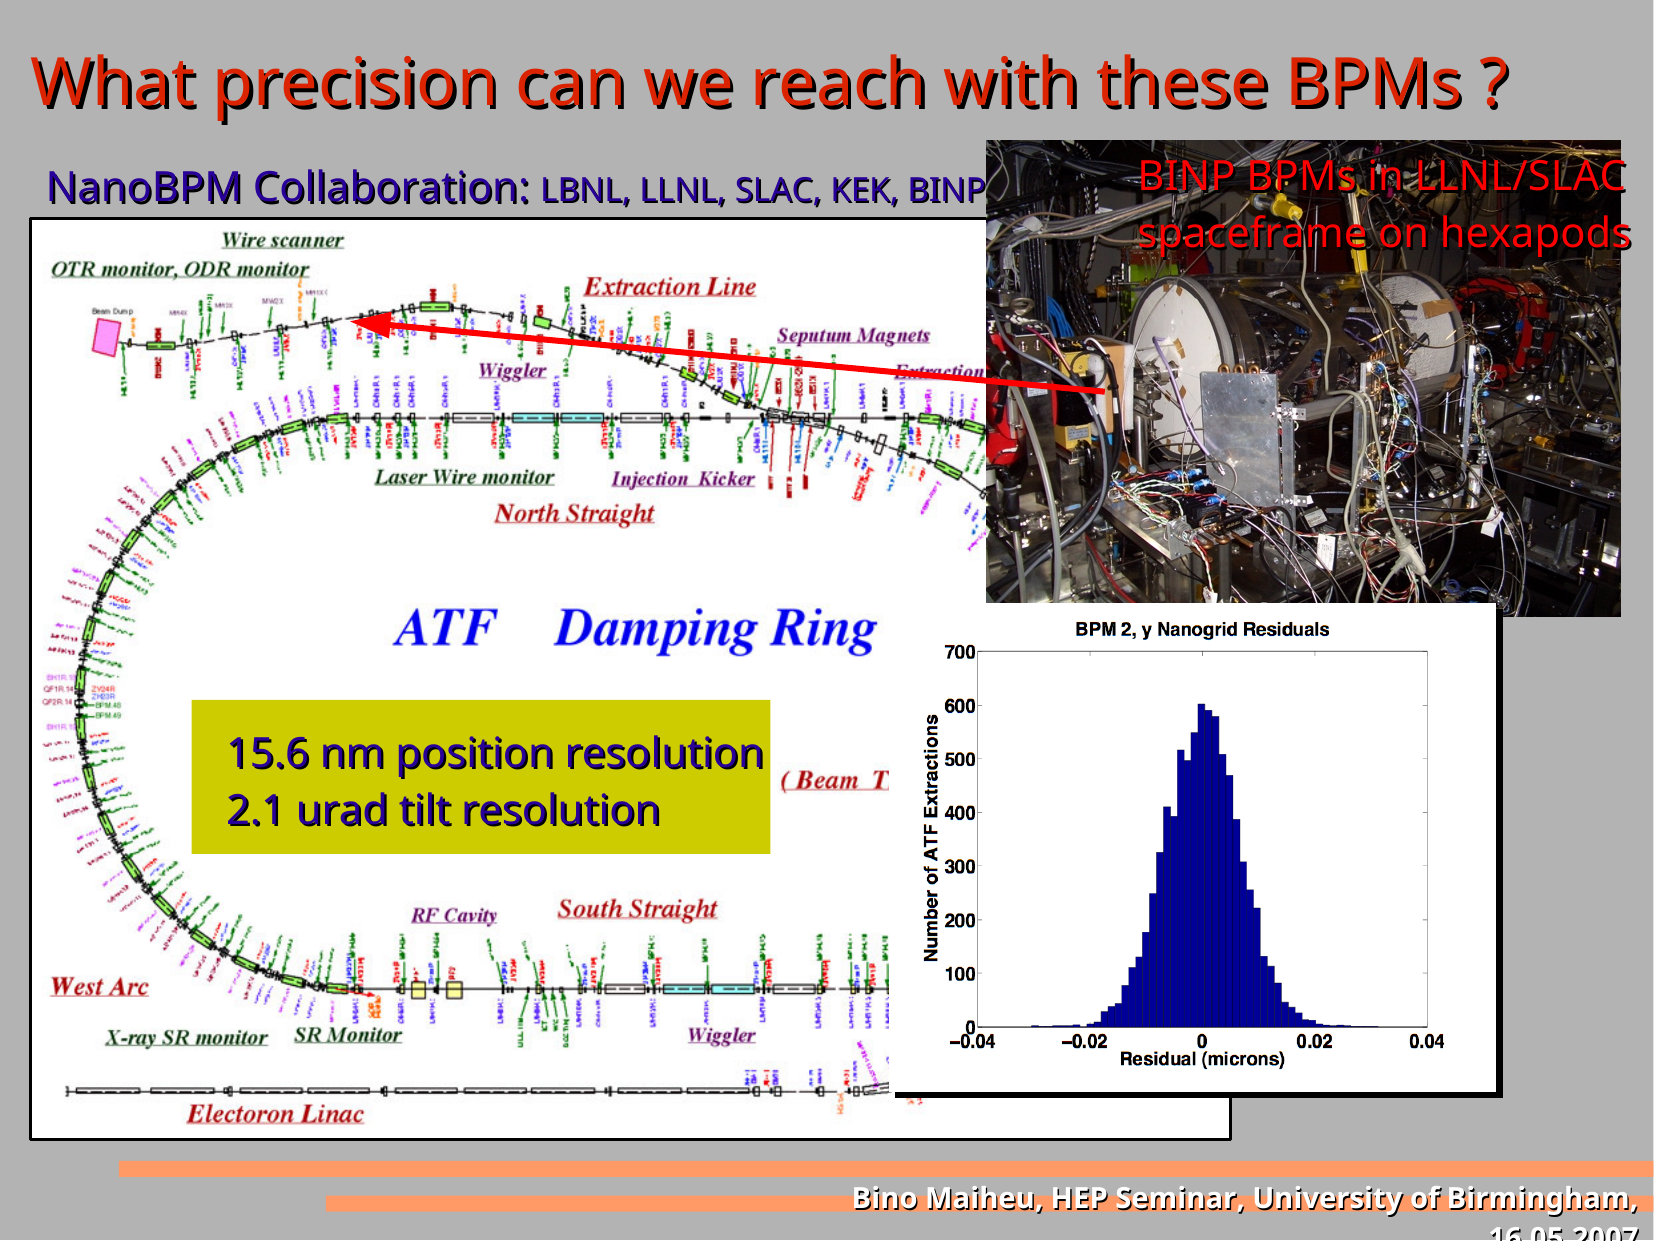

What precision can we reach with these BPMs ?
BINP BPMs in LLNL/SLAC
spaceframe on hexapods
NanoBPM Collaboration: LBNL, LLNL, SLAC, KEK, BINP
15.6 nm position resolution
2.1 urad tilt resolution
Bino Maiheu, HEP Seminar, University of Birmingham, 16.05.2007